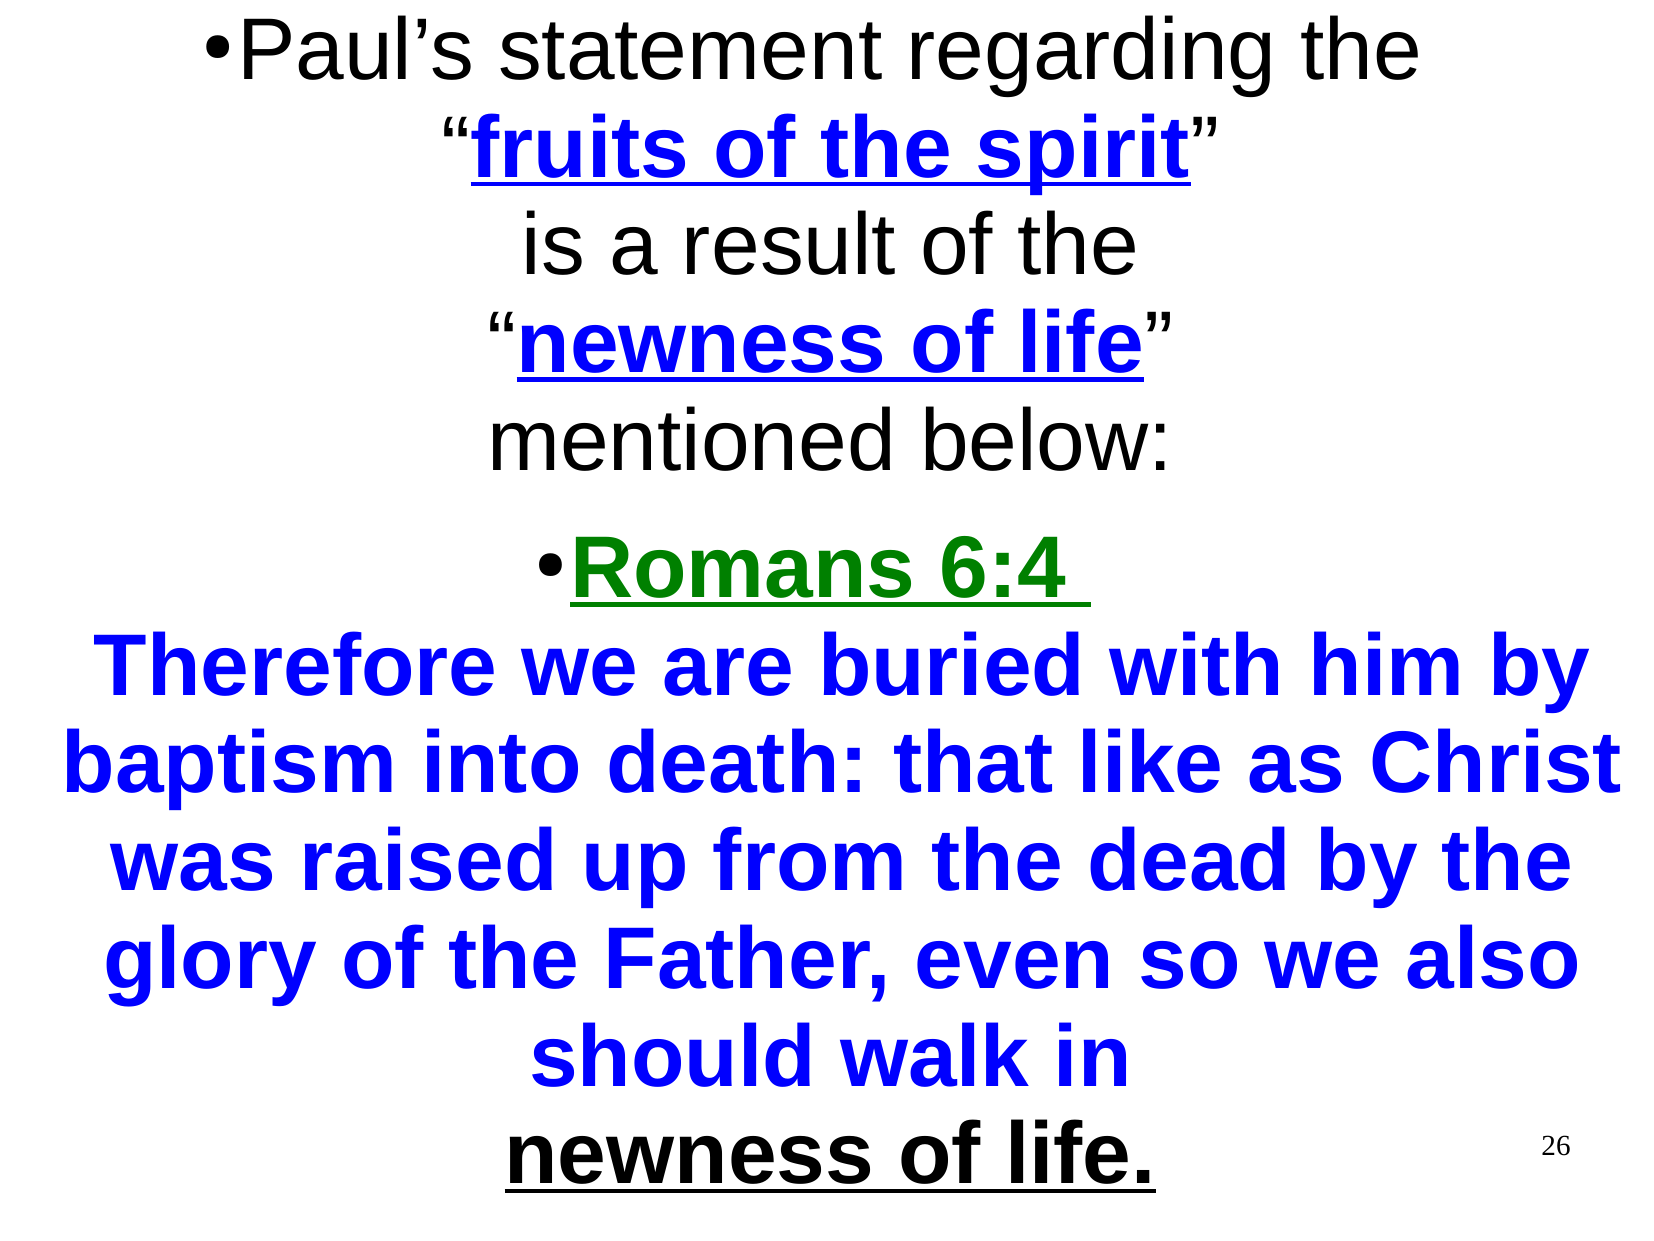

# Paul’s statement regarding the “fruits of the spirit” is a result of the “newness of life” mentioned below:
Romans 6:4 
Therefore we are buried with him by baptism into death: that like as Christ was raised up from the dead by the glory of the Father, even so we also should walk in
newness of life.
26